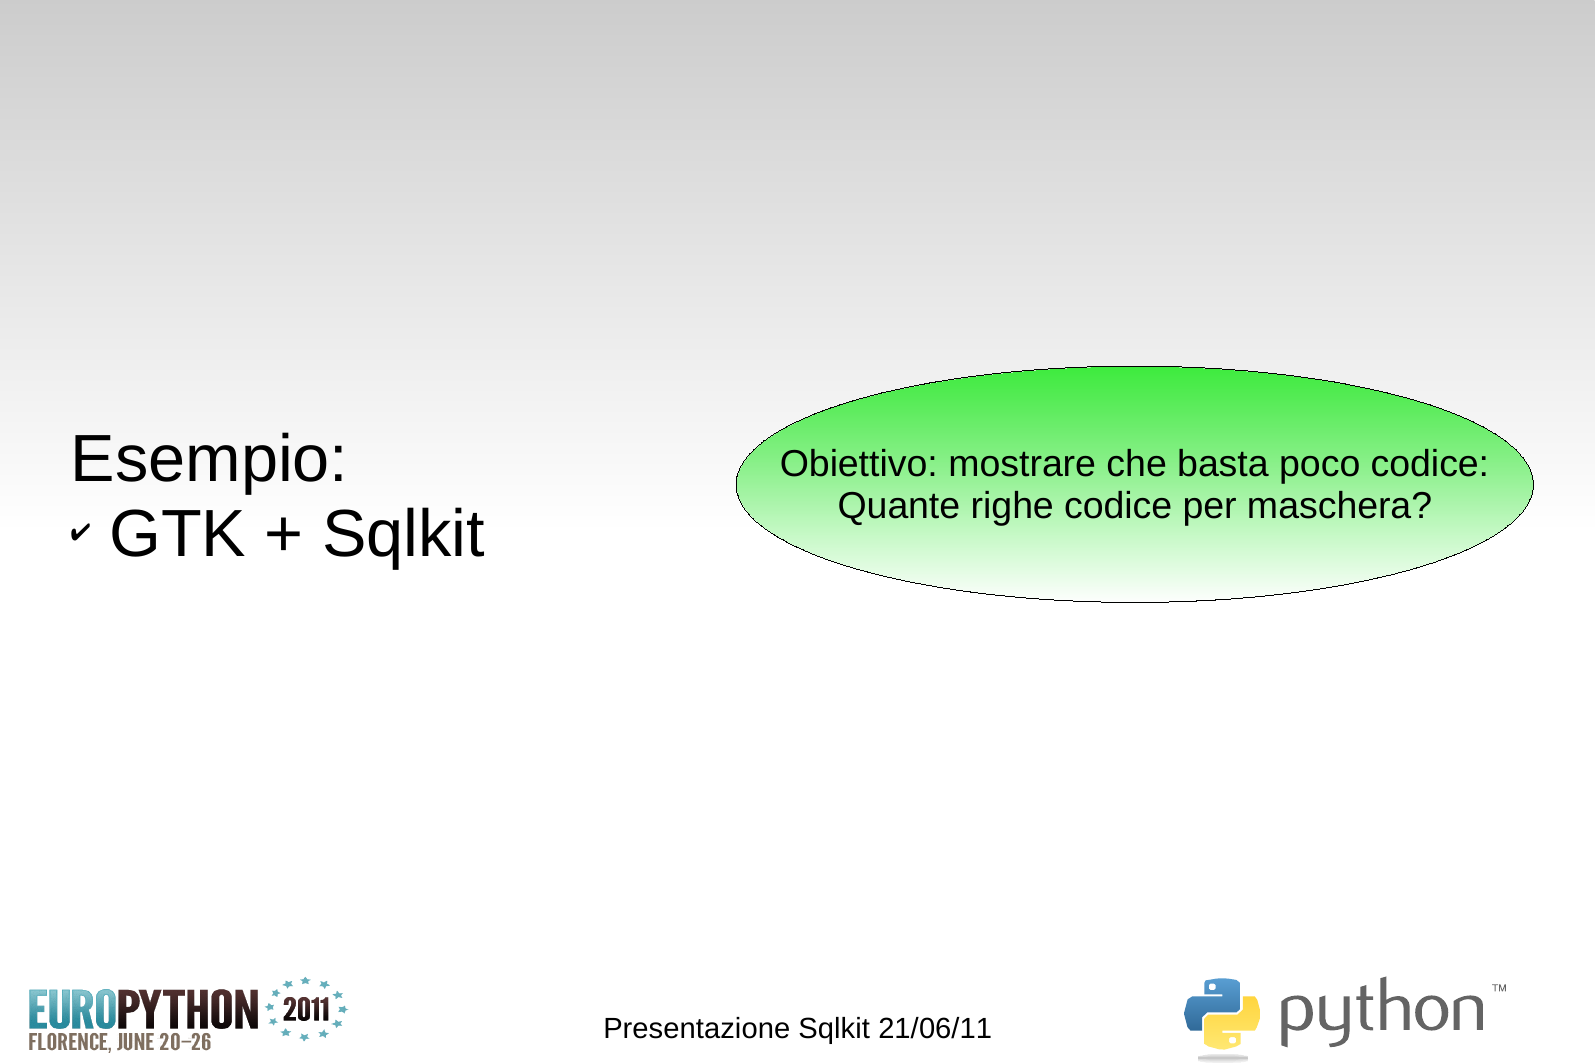

# Esempio:
 GTK + Sqlkit
Obiettivo: mostrare che basta poco codice:
Quante righe codice per maschera?